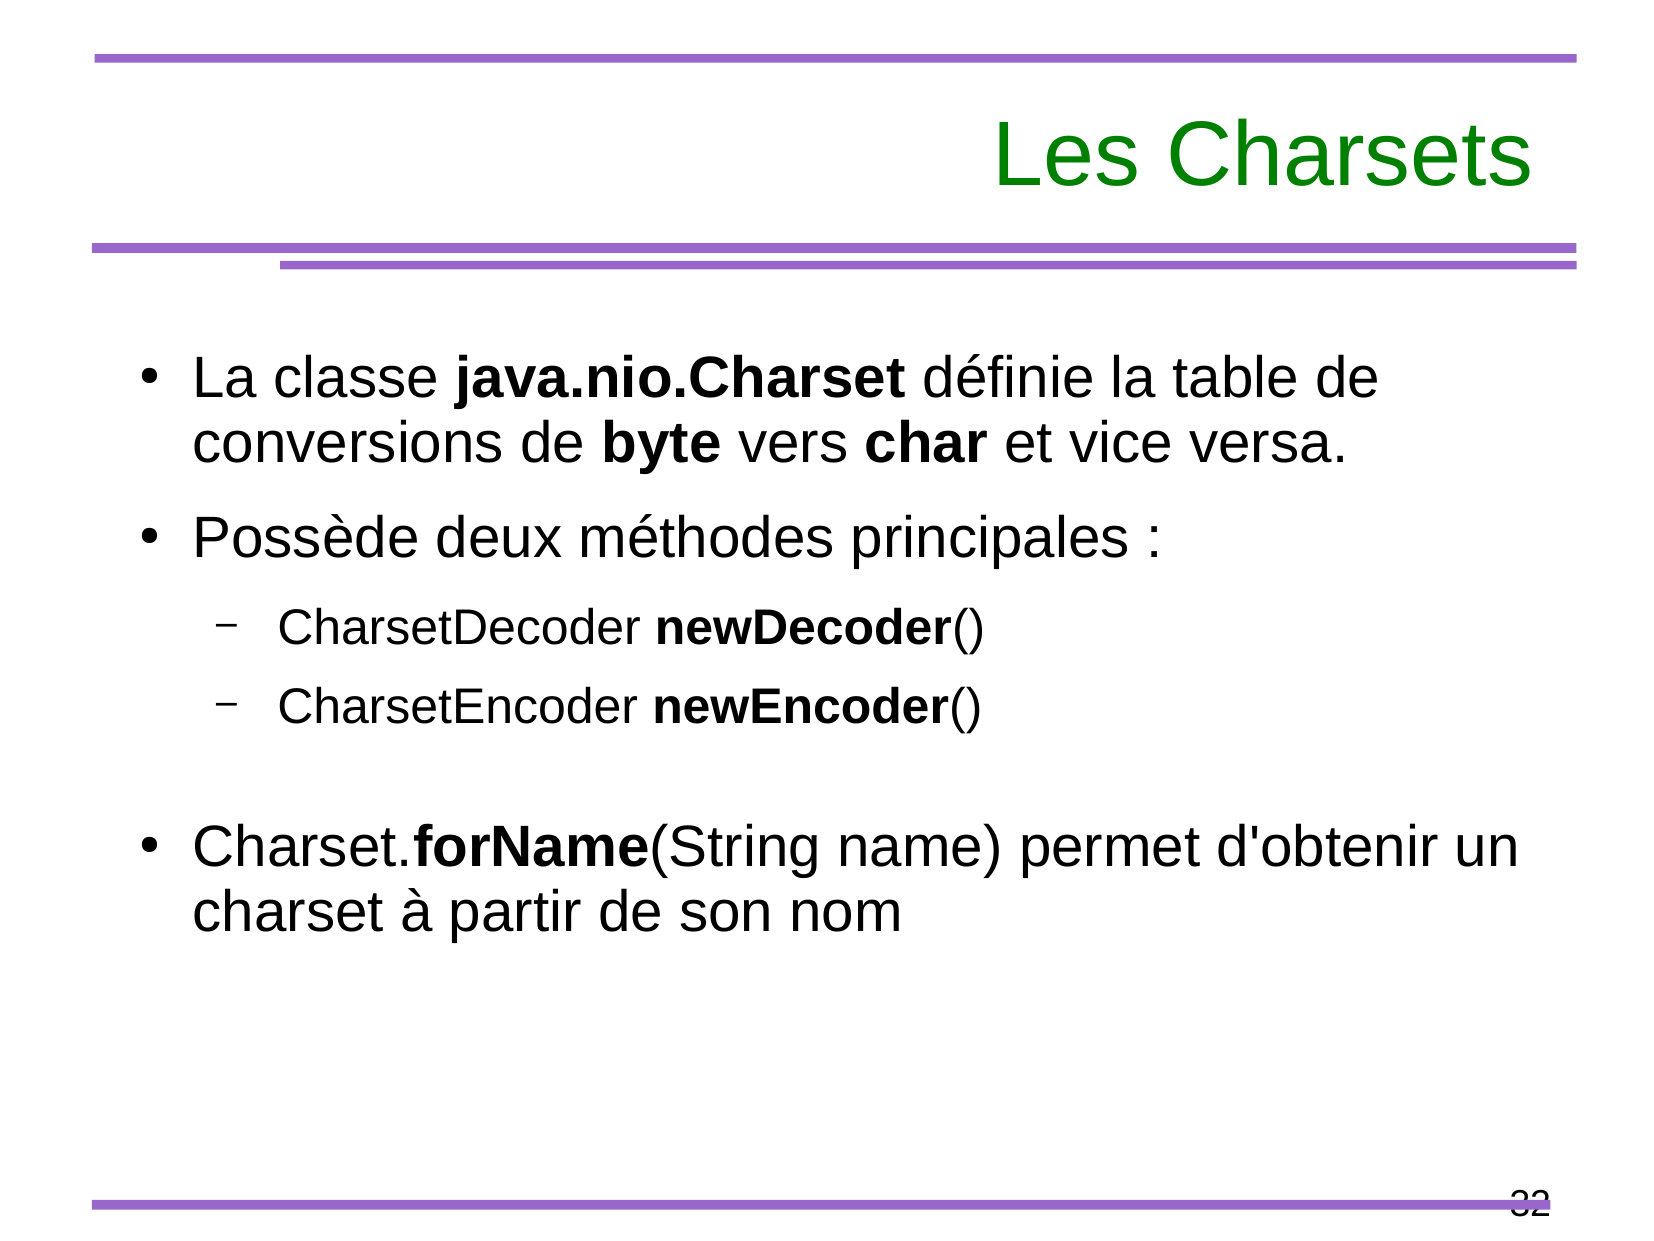

# Les Charsets
La classe java.nio.Charset définie la table de conversions de byte vers char et vice versa.
Possède deux méthodes principales :
 CharsetDecoder newDecoder()
 CharsetEncoder newEncoder()
Charset.forName(String name) permet d'obtenir un charset à partir de son nom